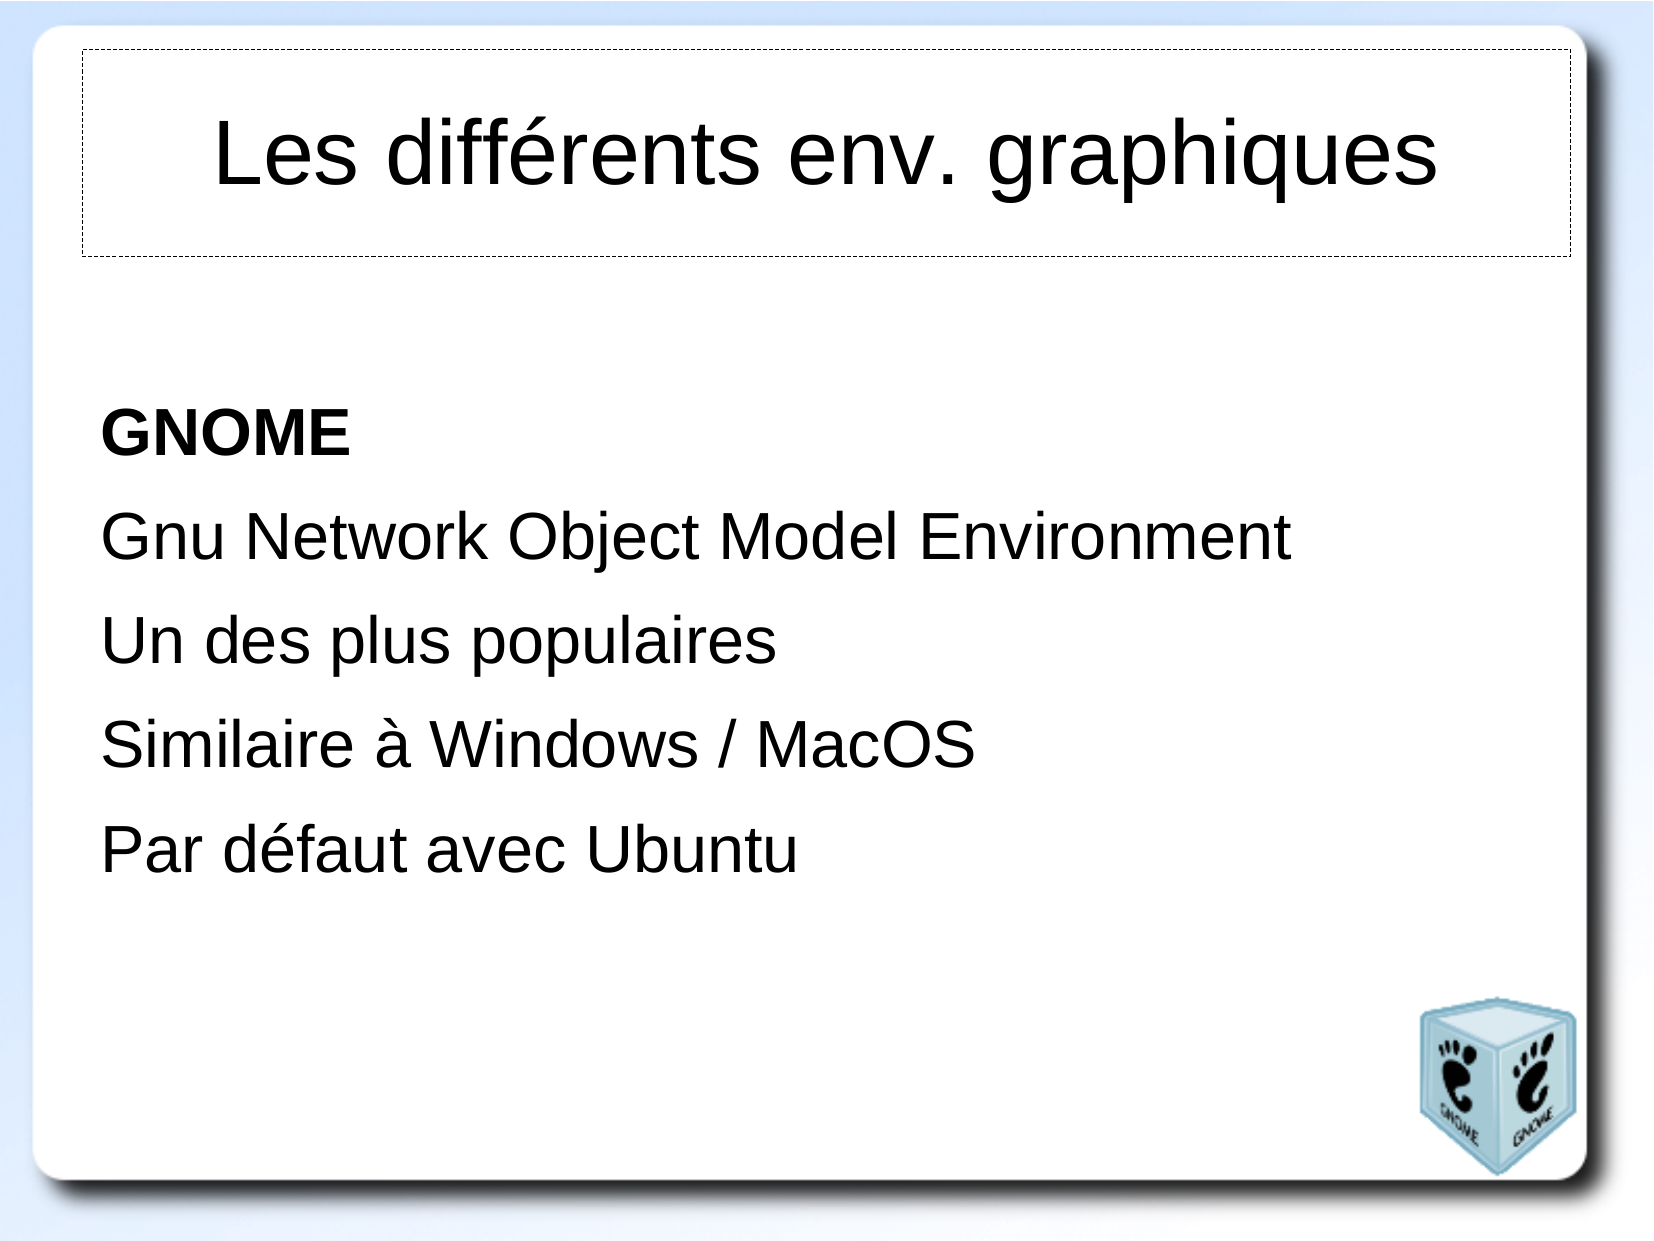

# Les différents env. graphiques
GNOME
Gnu Network Object Model Environment
Un des plus populaires
Similaire à Windows / MacOS
Par défaut avec Ubuntu